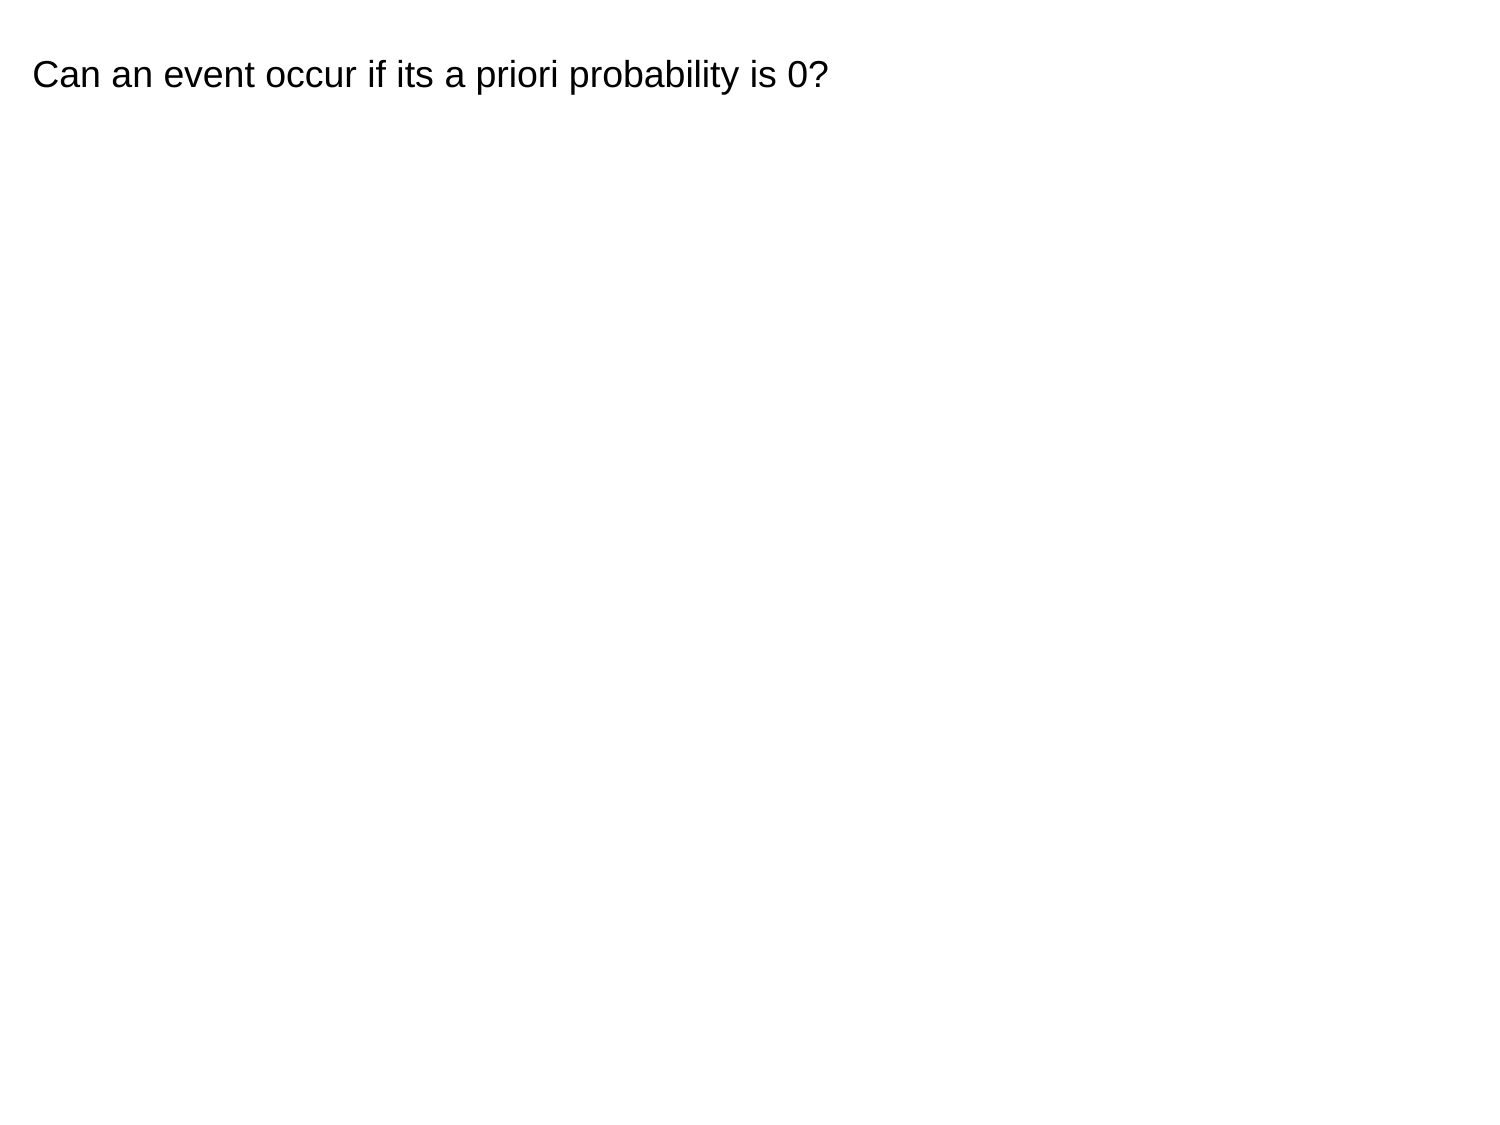

Can an event occur if its a priori probability is 0?